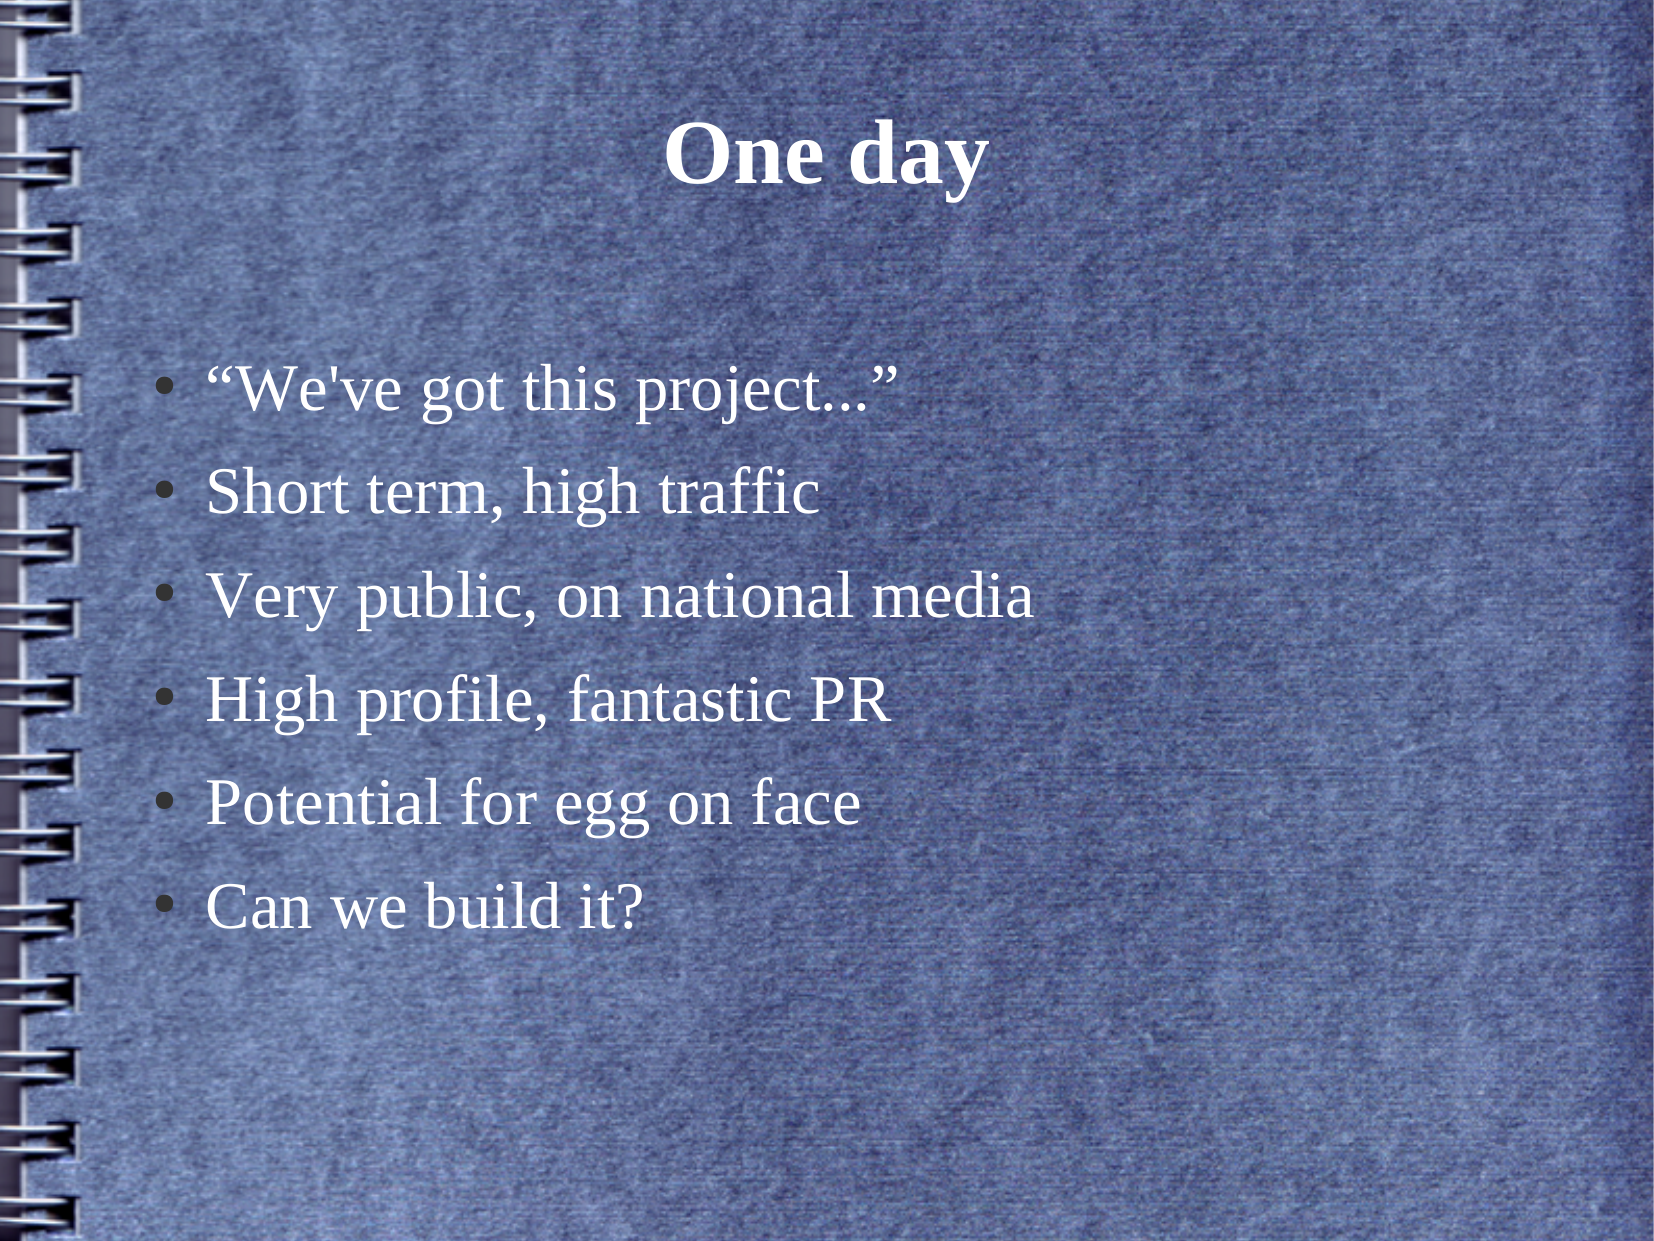

# One day
“We've got this project...”
Short term, high traffic
Very public, on national media
High profile, fantastic PR
Potential for egg on face
Can we build it?